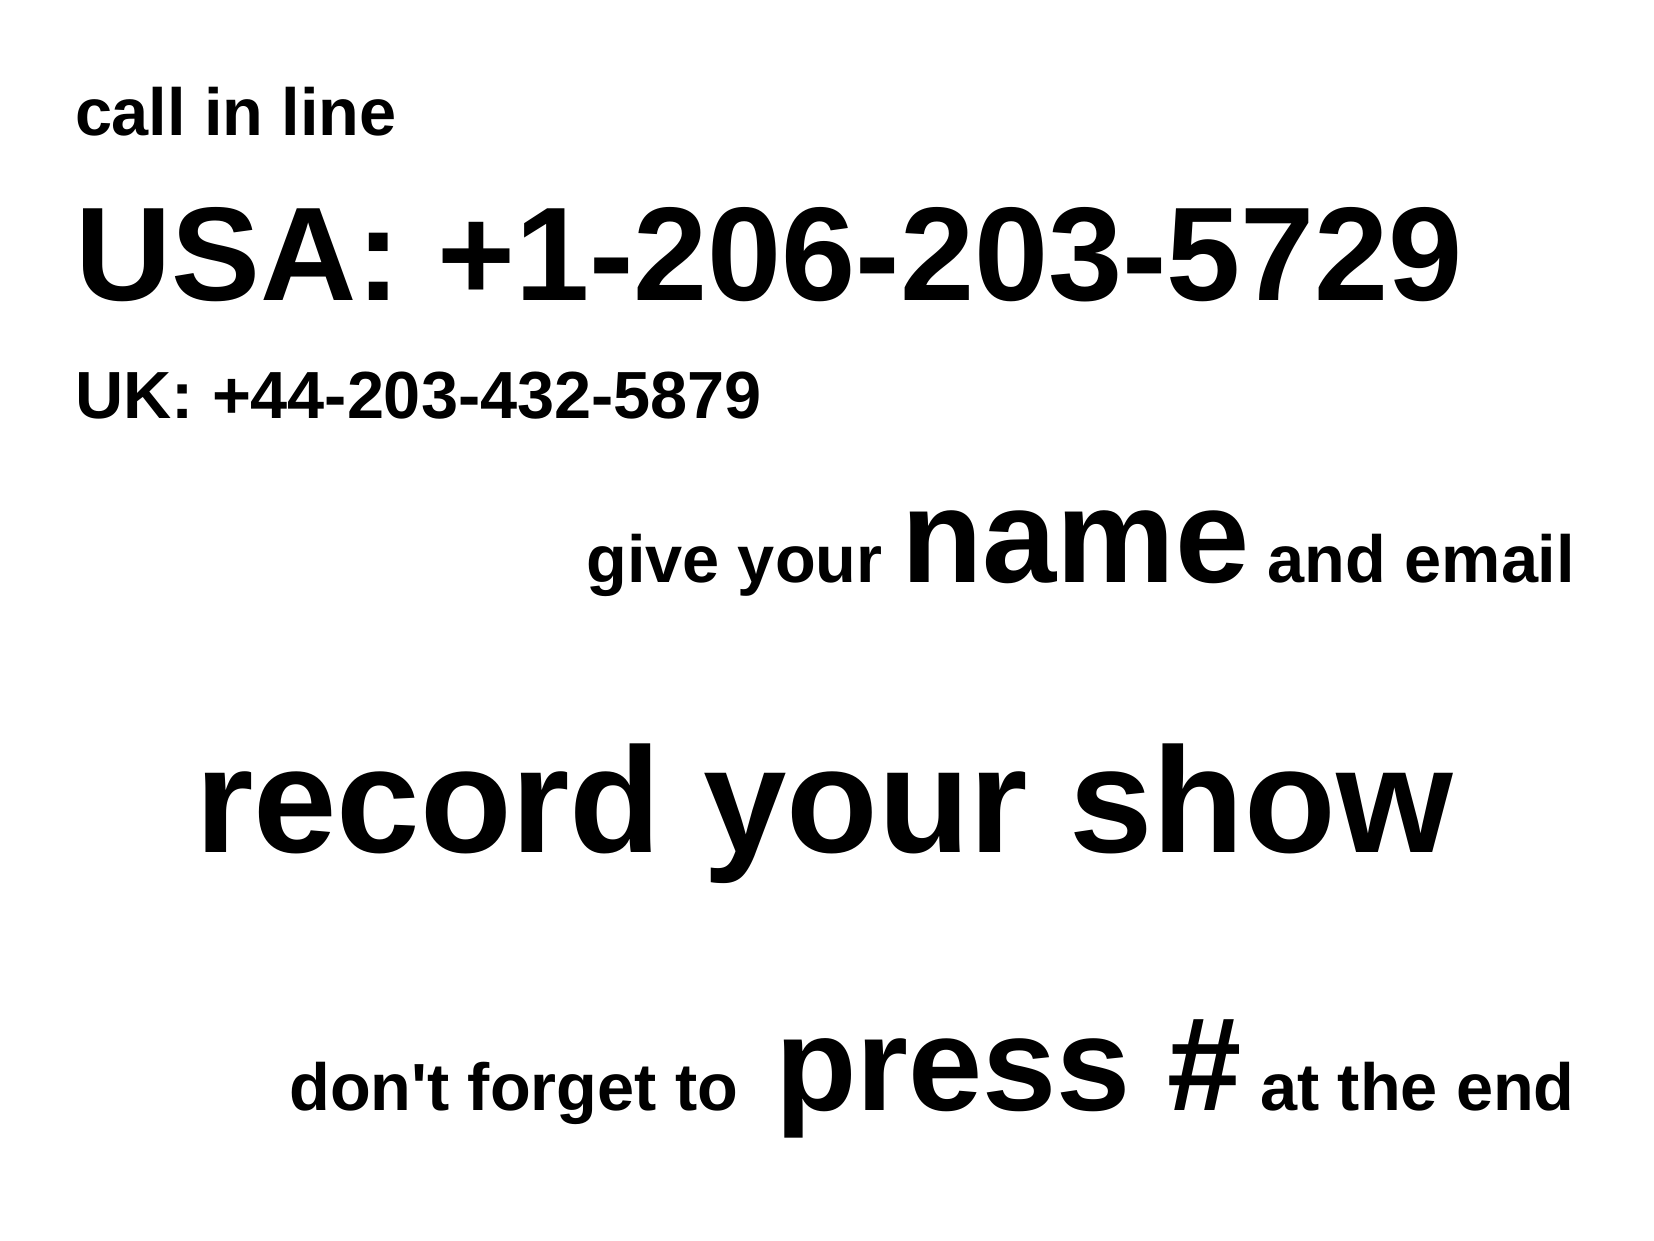

# call in line
USA: +1-206-203-5729
UK: +44-203-432-5879
give your name and email
record your show
don't forget to press # at the end